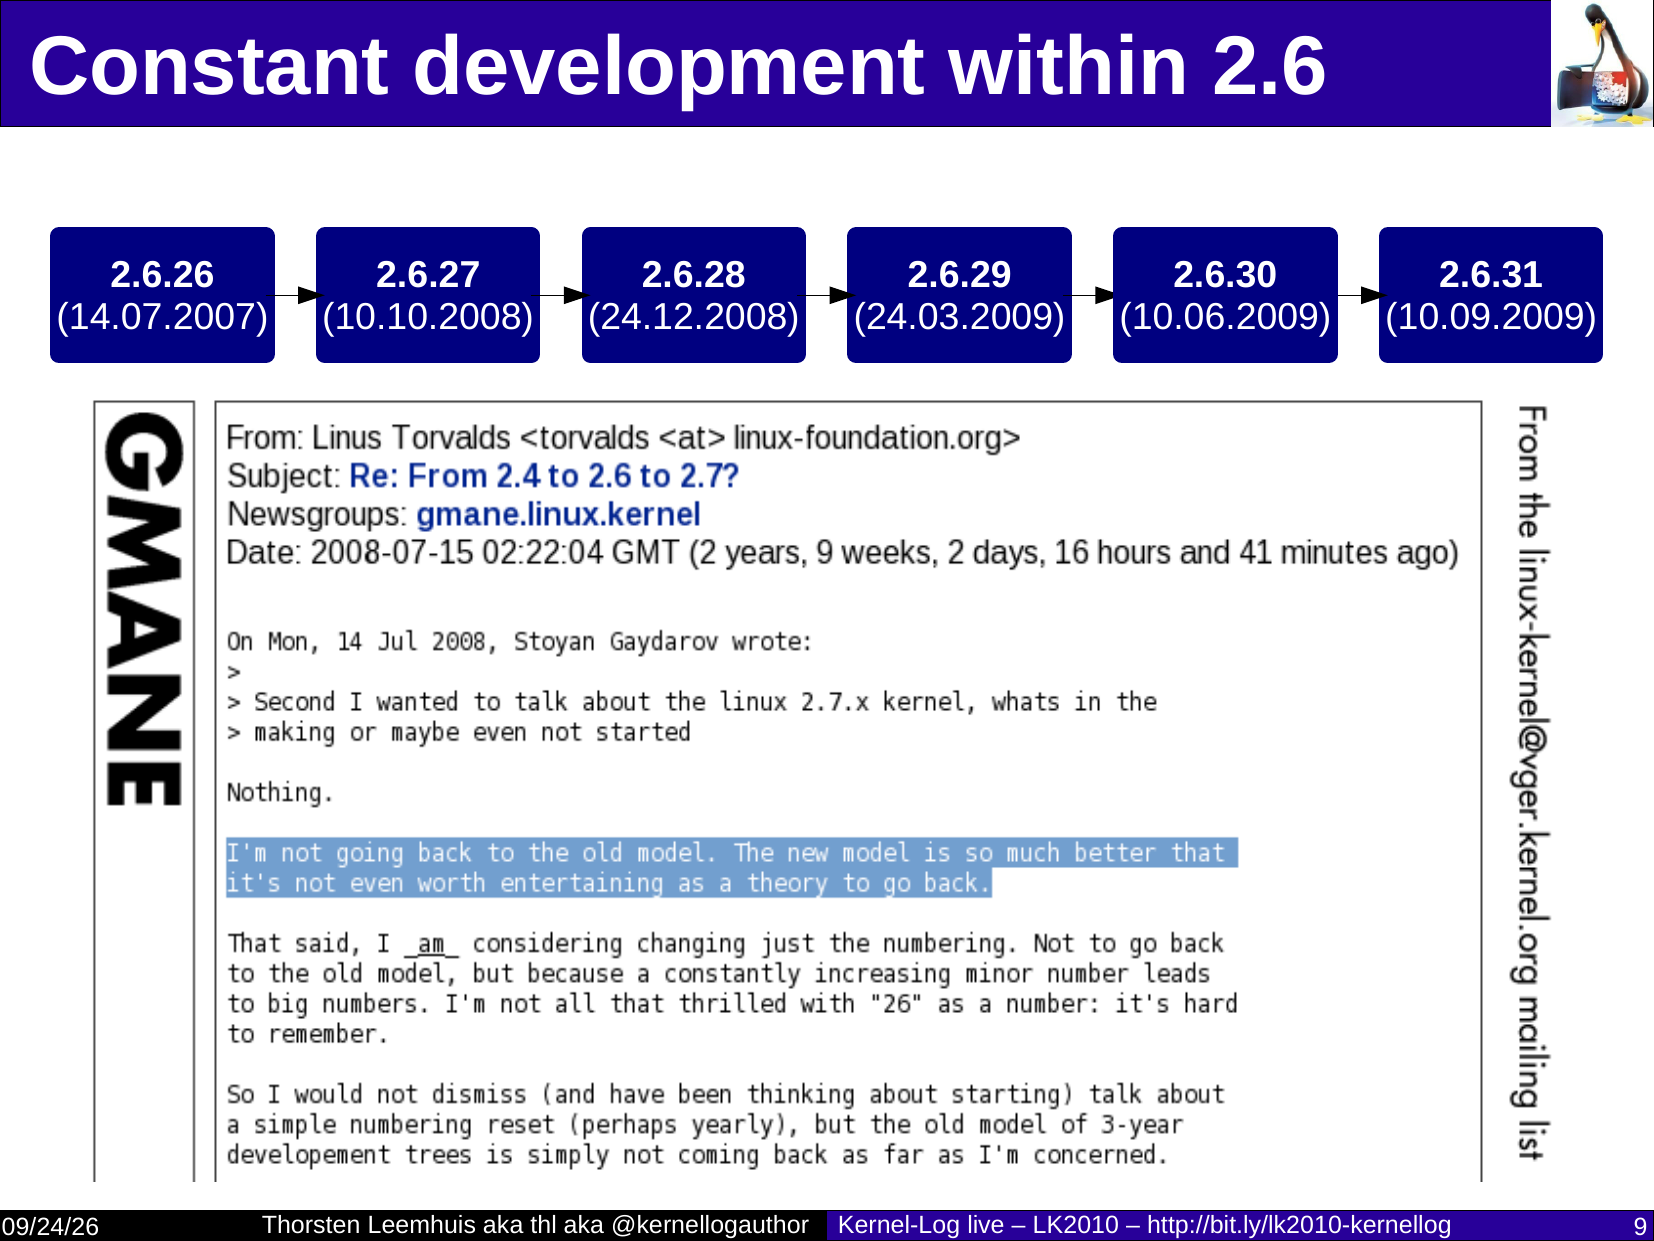

# Constant development within 2.6
2.6.26
(14.07.2007)
2.6.27
(10.10.2008)
2.6.28
(24.12.2008)
2.6.29
(24.03.2009)
2.6.30
(10.06.2009)
2.6.31
(10.09.2009)
9